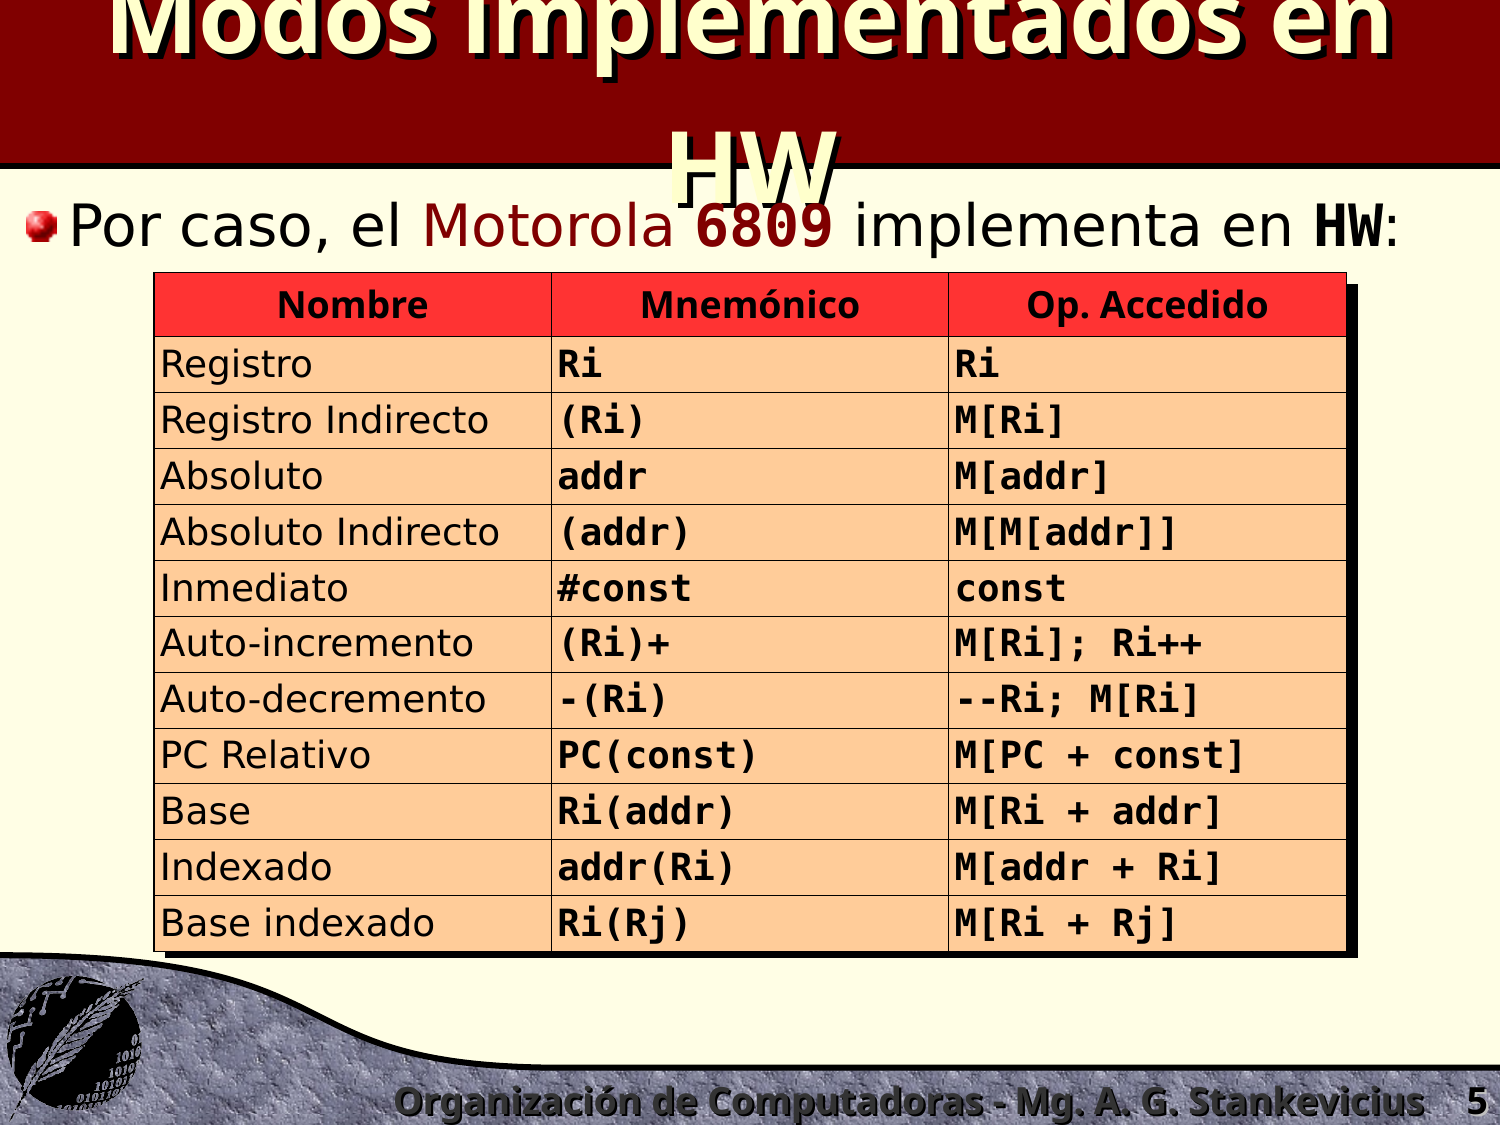

# Modos implementados en HW
Por caso, el Motorola 6809 implementa en HW:
| Nombre | Mnemónico | Op. Accedido |
| --- | --- | --- |
| Registro | Ri | Ri |
| Registro Indirecto | (Ri) | M[Ri] |
| Absoluto | addr | M[addr] |
| Absoluto Indirecto | (addr) | M[M[addr]] |
| Inmediato | #const | const |
| Auto-incremento | (Ri)+ | M[Ri]; Ri++ |
| Auto-decremento | -(Ri) | --Ri; M[Ri] |
| PC Relativo | PC(const) | M[PC + const] |
| Base | Ri(addr) | M[Ri + addr] |
| Indexado | addr(Ri) | M[addr + Ri] |
| Base indexado | Ri(Rj) | M[Ri + Rj] |
5